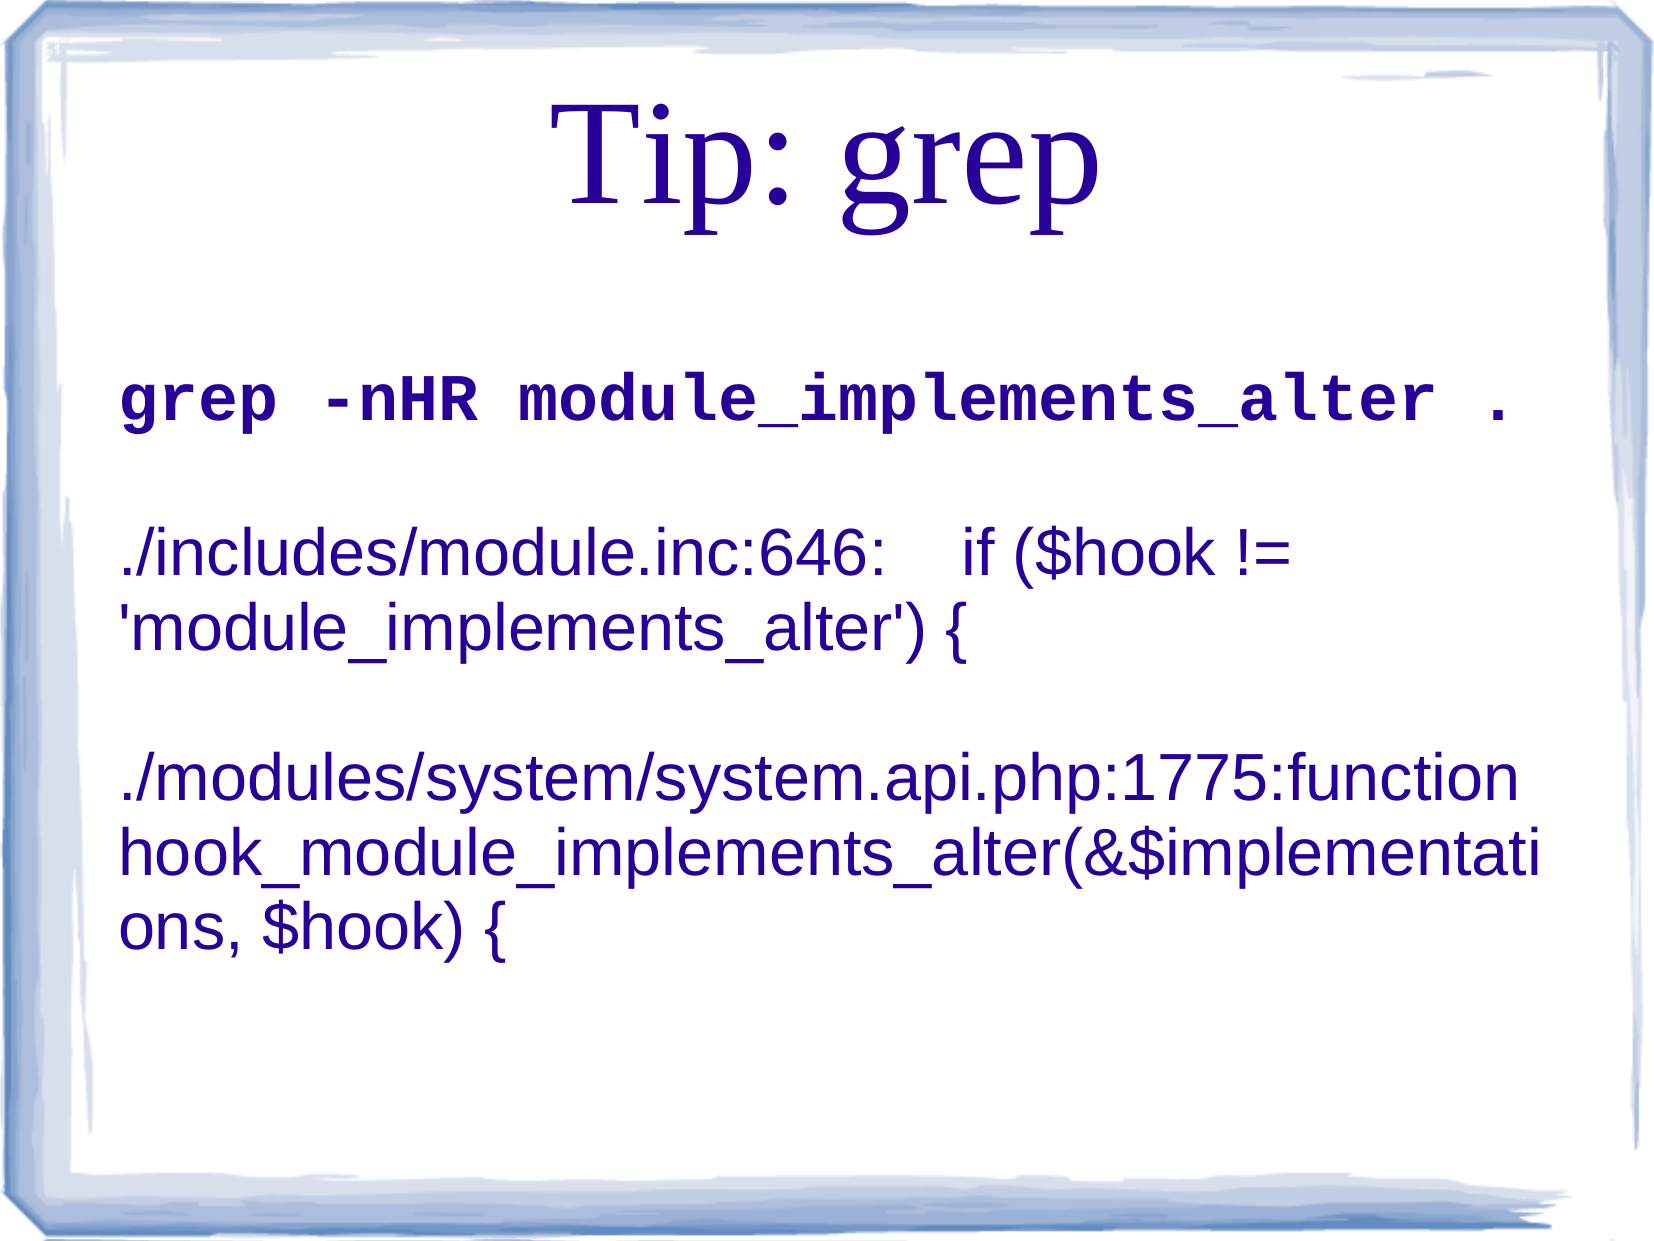

# Tip: grep
grep -nHR module_implements_alter .
./includes/module.inc:646: if ($hook != 'module_implements_alter') {
./modules/system/system.api.php:1775:function hook_module_implements_alter(&$implementations, $hook) {